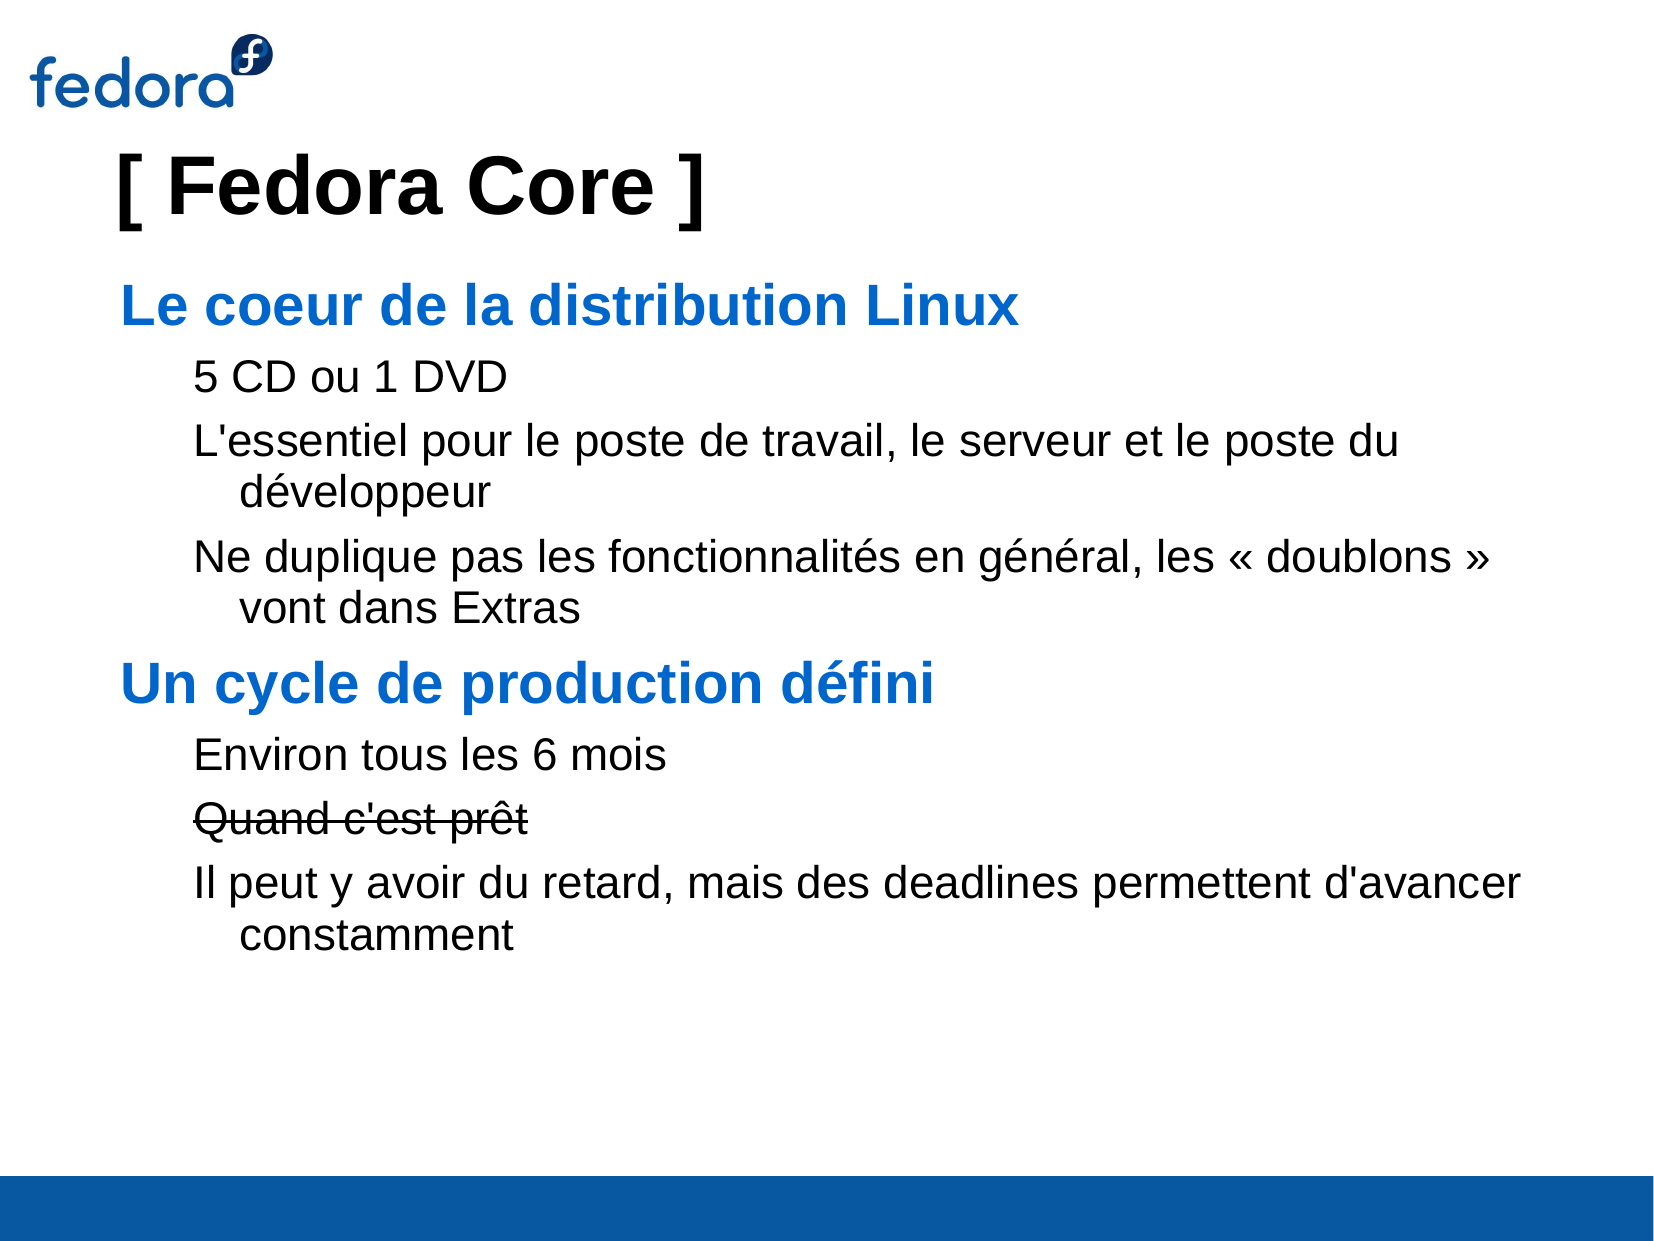

# [ Fedora Core ]
Le coeur de la distribution Linux
5 CD ou 1 DVD
L'essentiel pour le poste de travail, le serveur et le poste du développeur
Ne duplique pas les fonctionnalités en général, les « doublons » vont dans Extras
Un cycle de production défini
Environ tous les 6 mois
Quand c'est prêt
Il peut y avoir du retard, mais des deadlines permettent d'avancer constamment